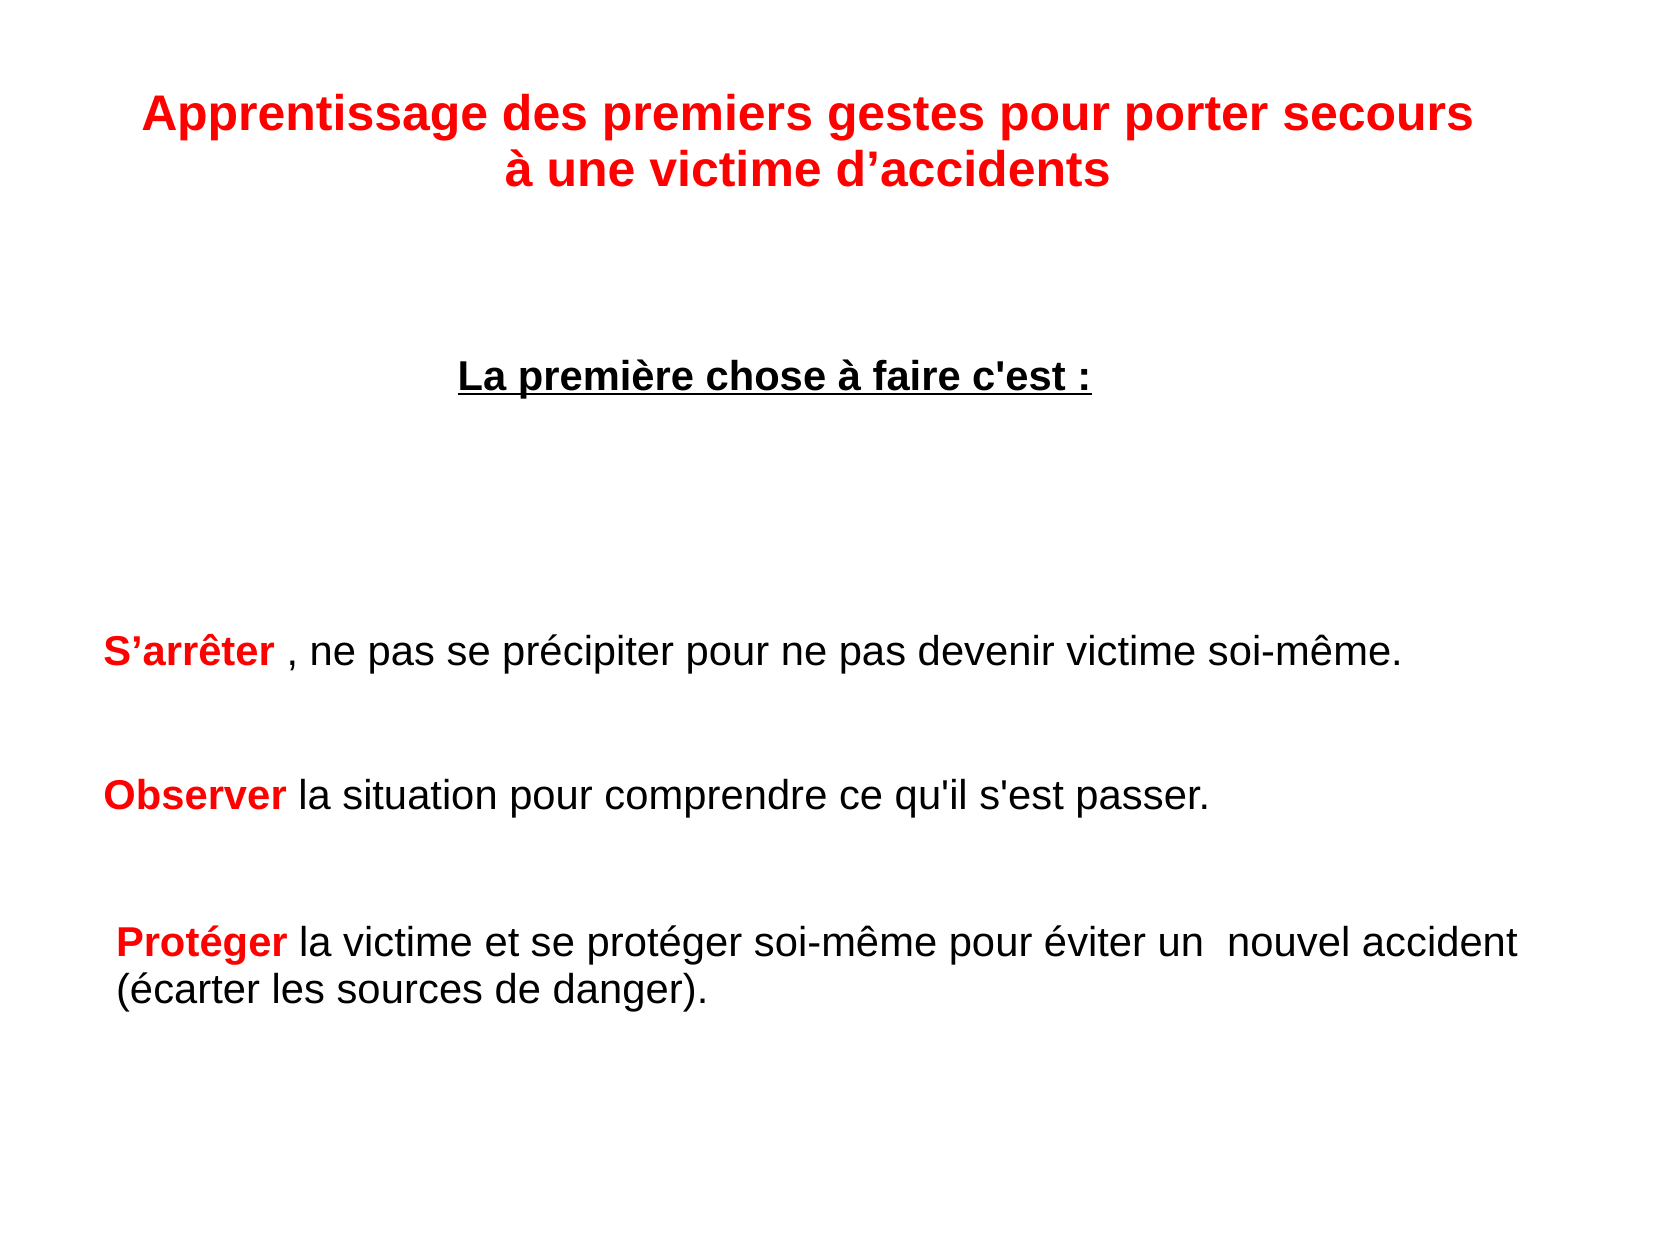

Apprentissage des premiers gestes pour porter secours à une victime d’accidents
La première chose à faire c'est :
S’arrêter , ne pas se précipiter pour ne pas devenir victime soi-même.
Observer la situation pour comprendre ce qu'il s'est passer.
Protéger la victime et se protéger soi-même pour éviter un nouvel accident (écarter les sources de danger).